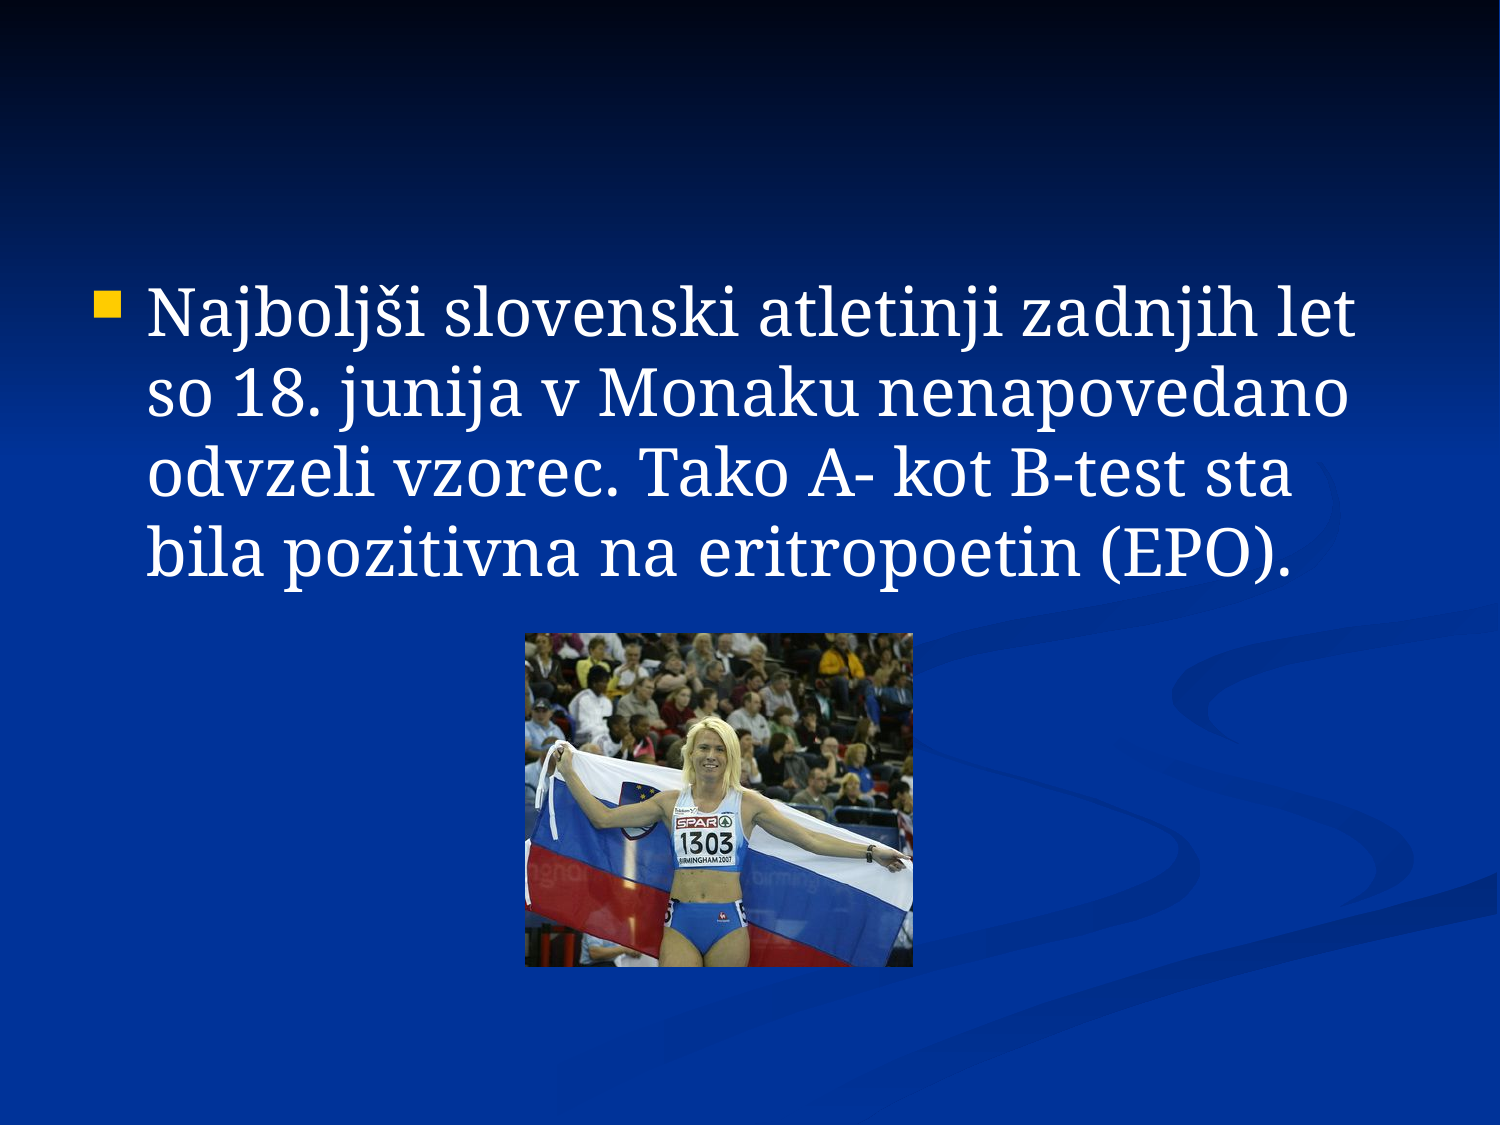

#
Najboljši slovenski atletinji zadnjih let so 18. junija v Monaku nenapovedano odvzeli vzorec. Tako A- kot B-test sta bila pozitivna na eritropoetin (EPO).